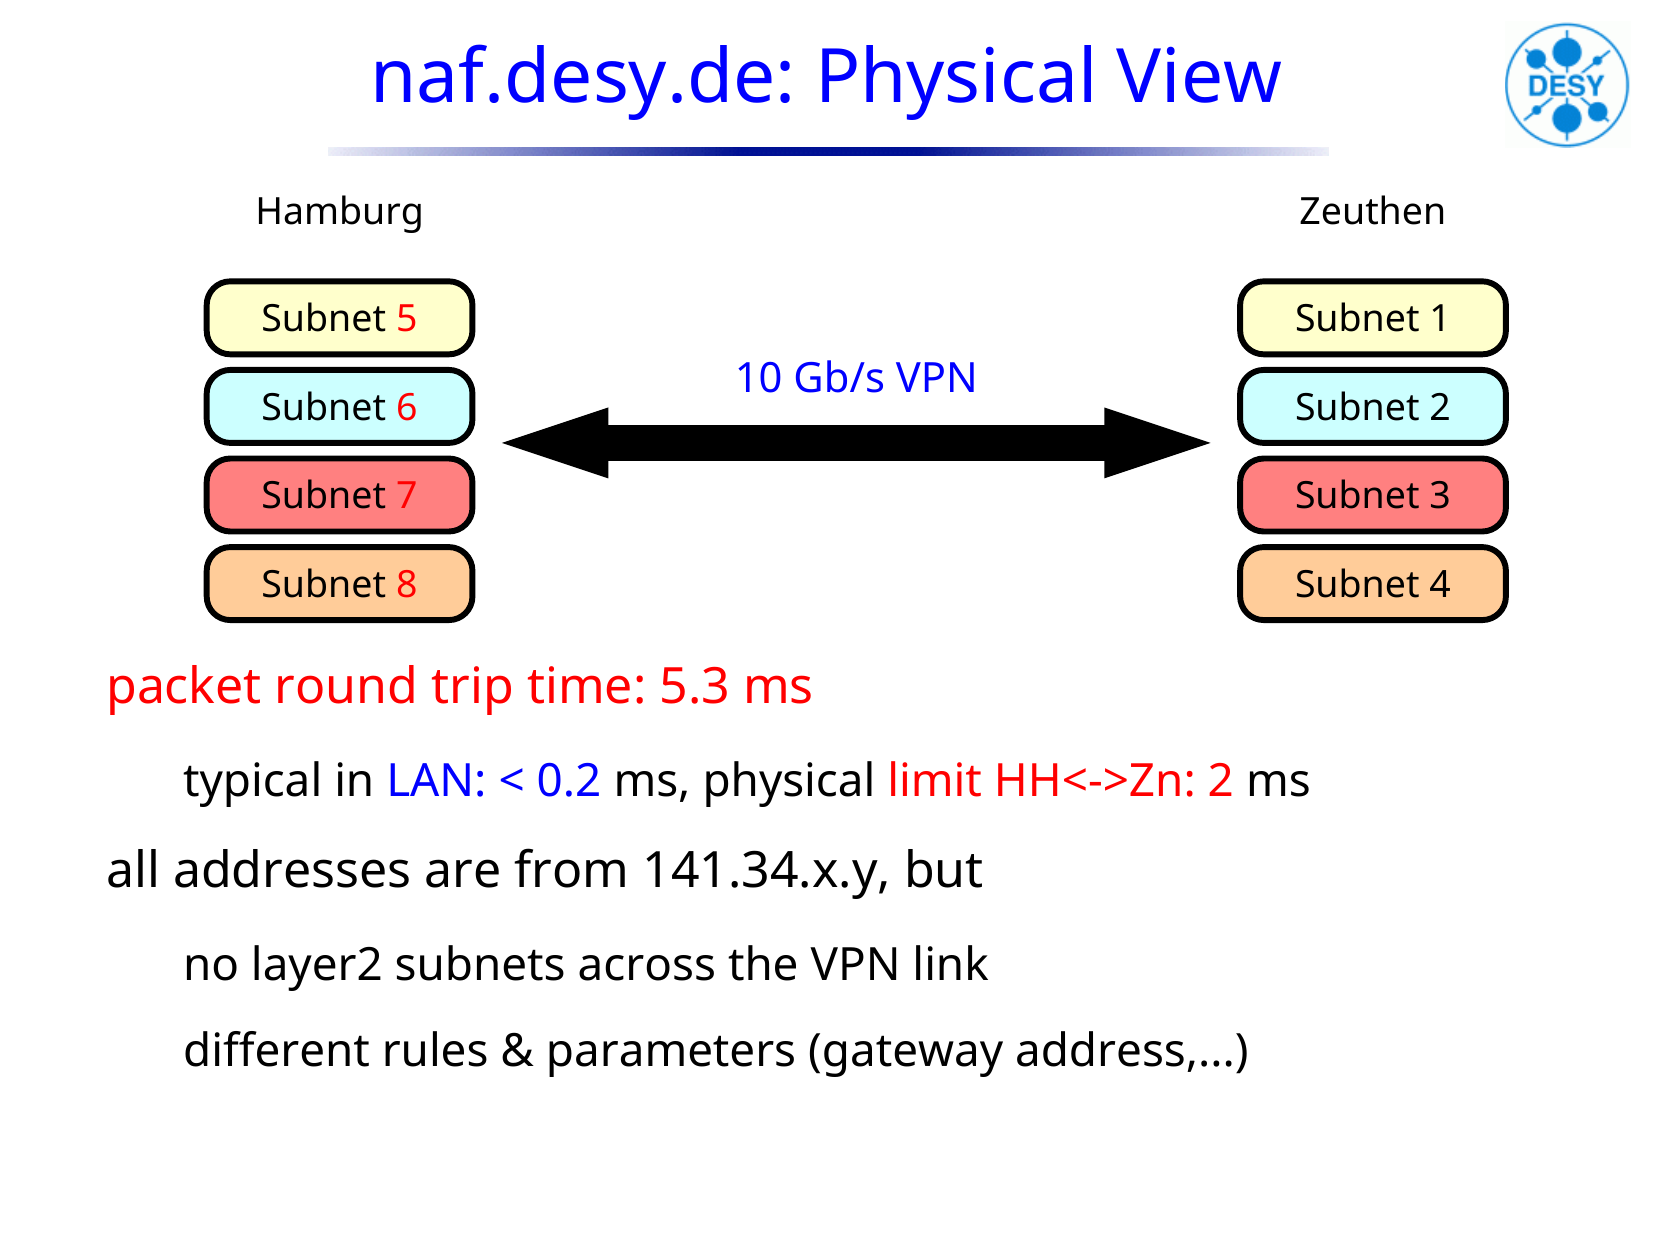

# naf.desy.de: Physical View
Hamburg
Zeuthen
Subnet 5
Subnet 1
10 Gb/s VPN
Subnet 6
Subnet 2
Subnet 7
Subnet 3
Subnet 8
Subnet 4
packet round trip time: 5.3 ms
typical in LAN: < 0.2 ms, physical limit HH<->Zn: 2 ms
all addresses are from 141.34.x.y, but
no layer2 subnets across the VPN link
different rules & parameters (gateway address,...)